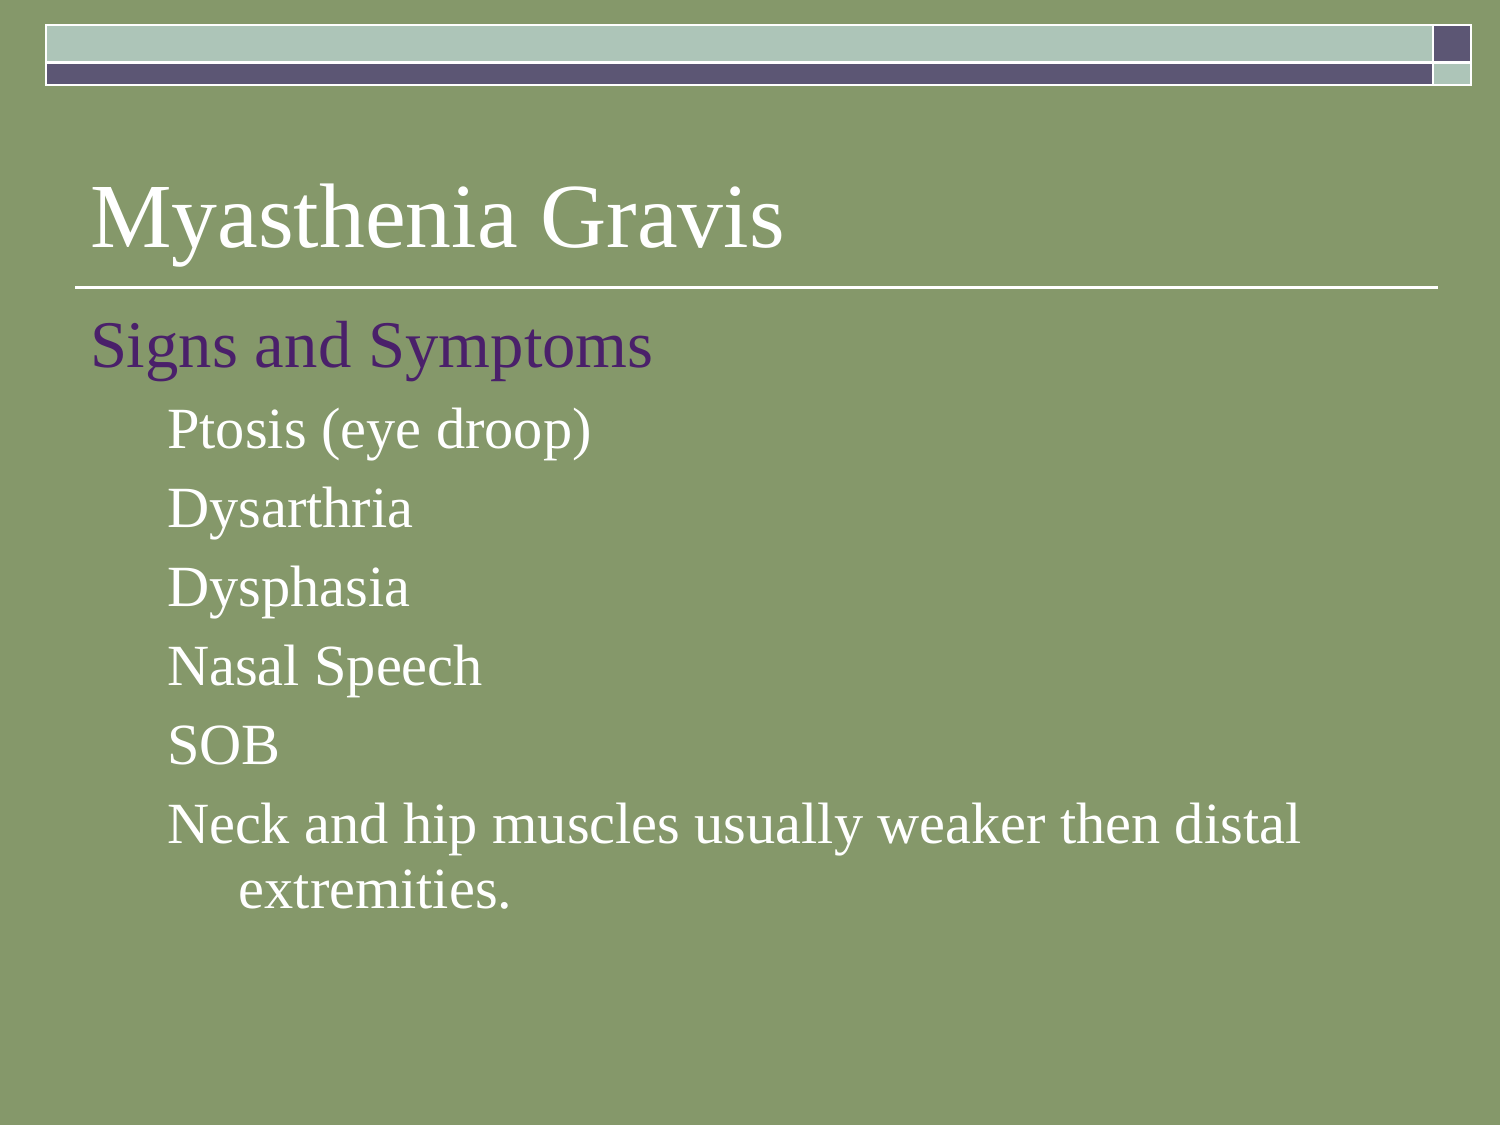

# Myasthenia Gravis
Signs and Symptoms
Ptosis (eye droop)
Dysarthria
Dysphasia
Nasal Speech
SOB
Neck and hip muscles usually weaker then distal extremities.